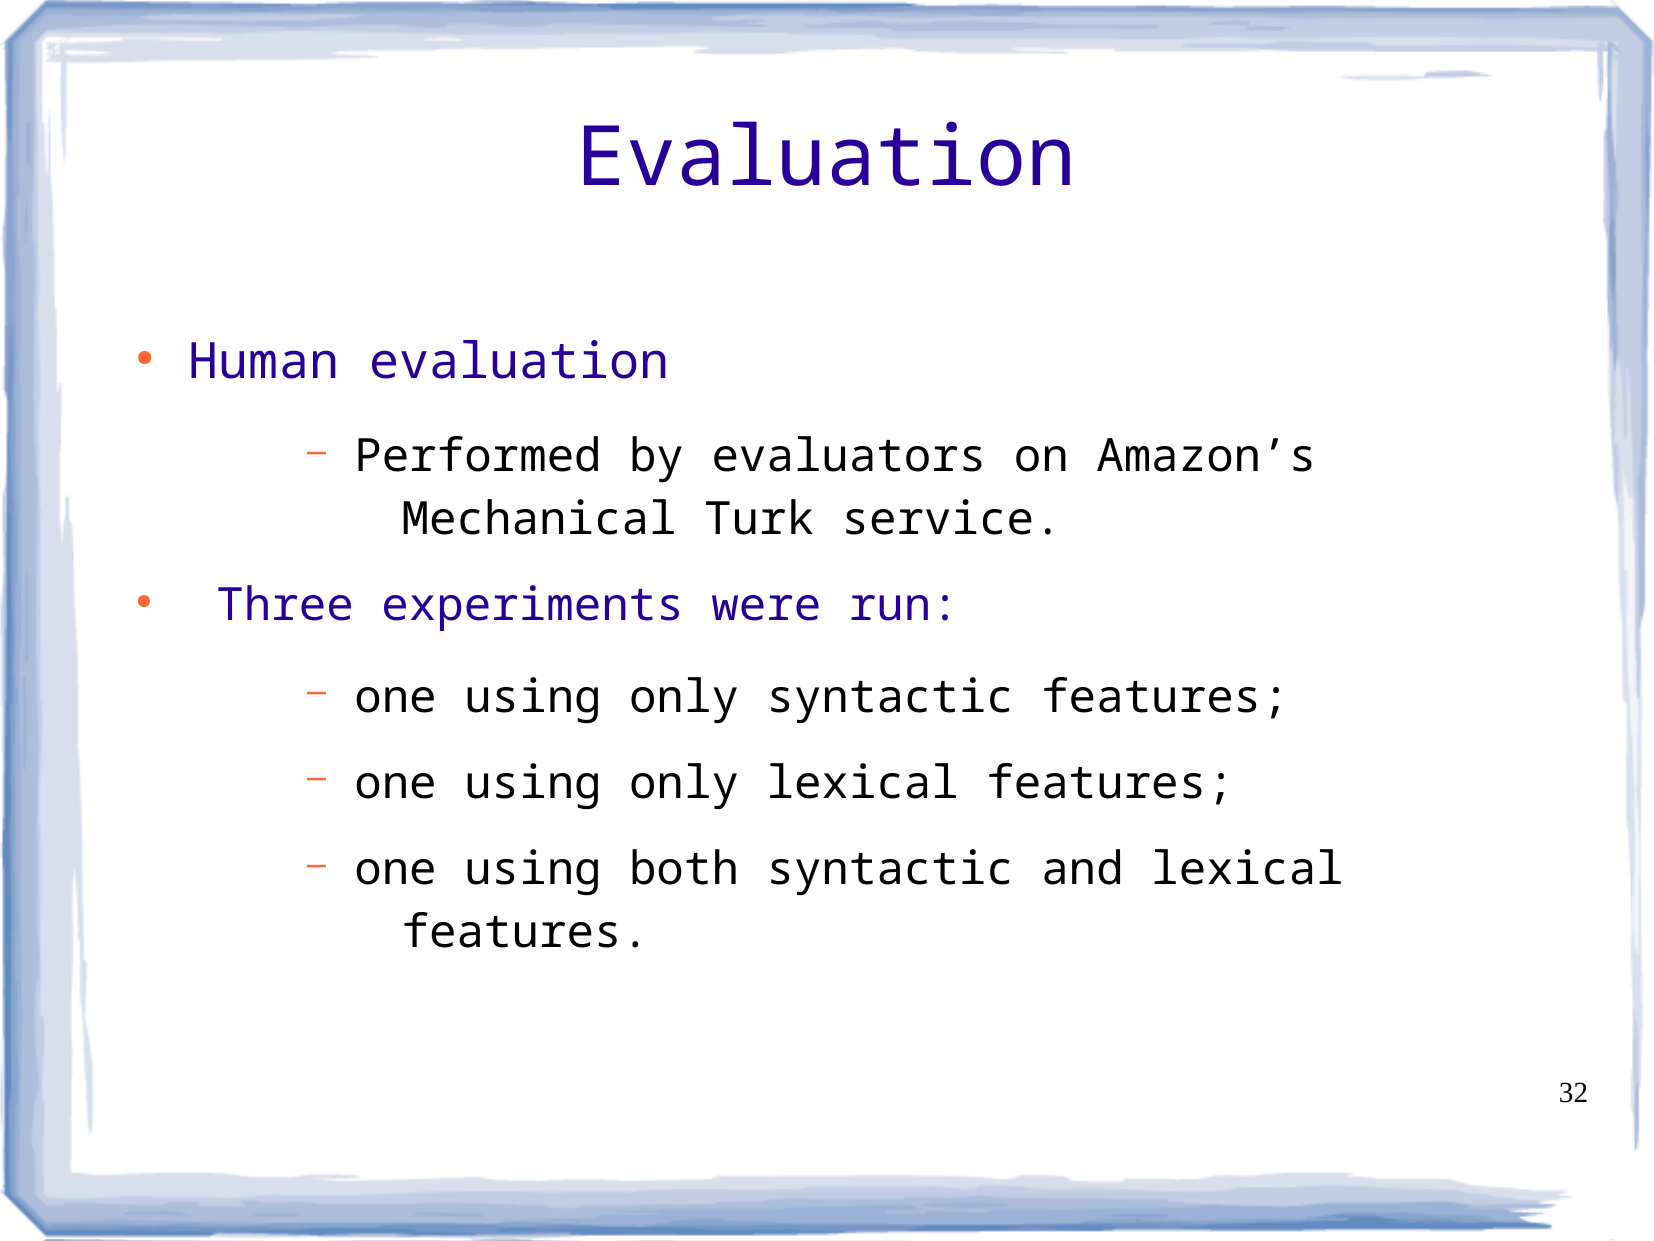

# Evaluation
Human evaluation
Performed by evaluators on Amazon’s Mechanical Turk service.
 Three experiments were run:
one using only syntactic features;
one using only lexical features;
one using both syntactic and lexical features.
32